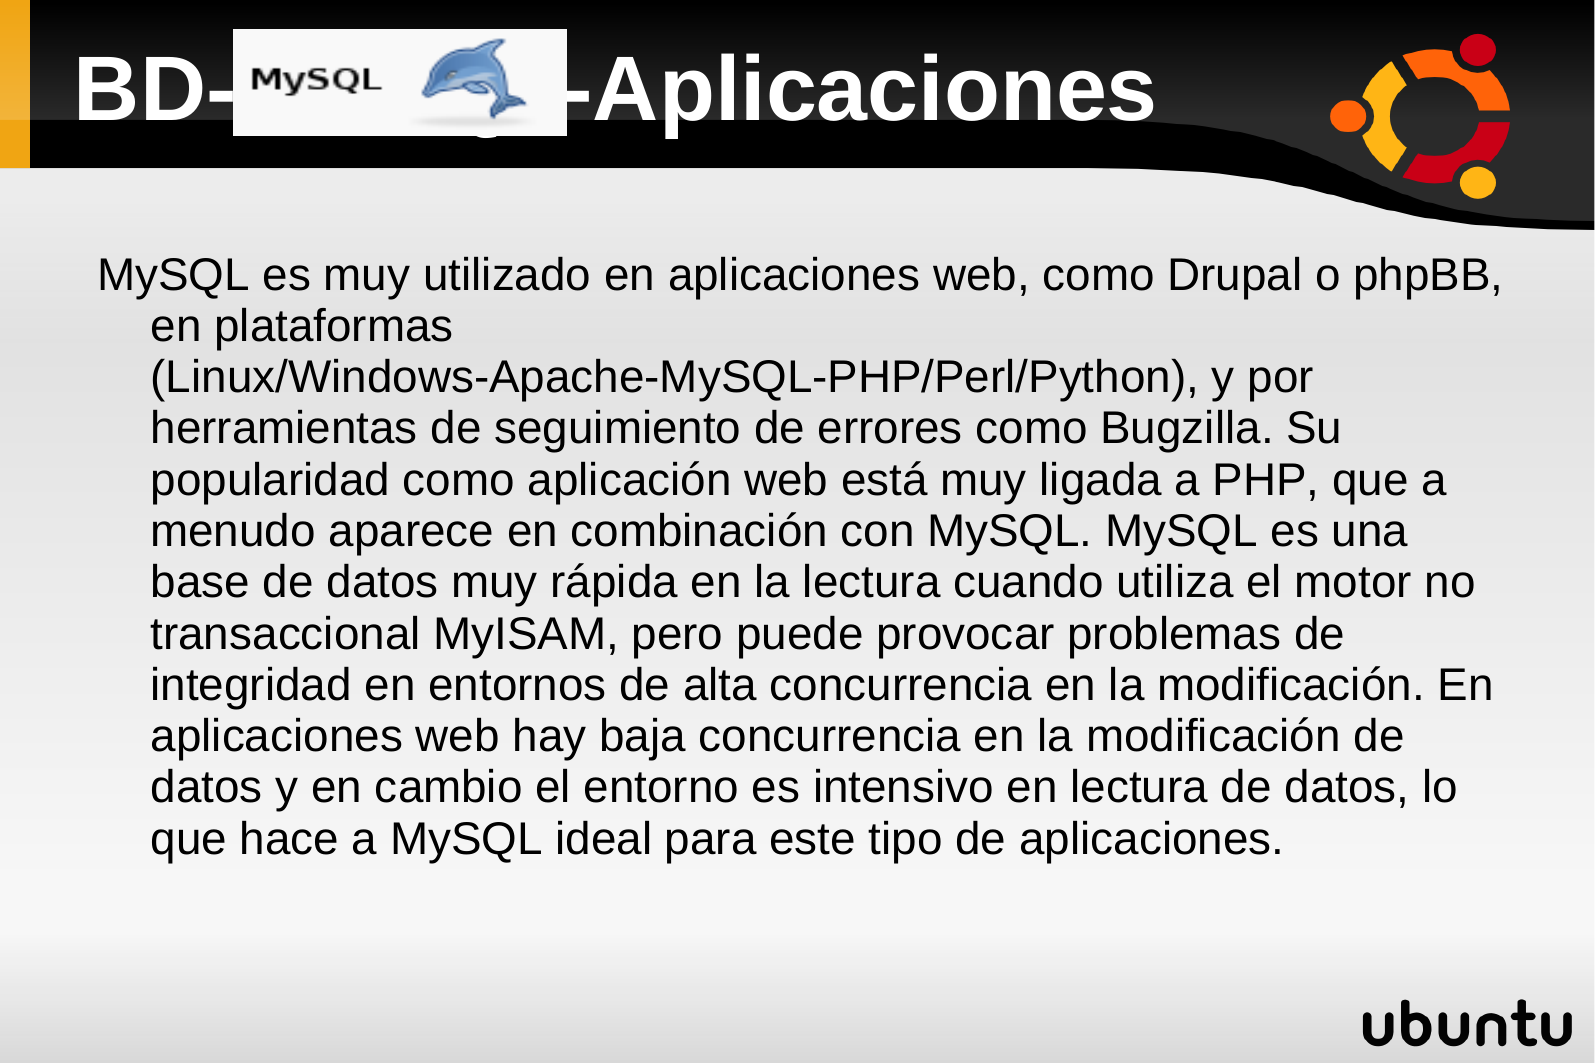

# BD-MYSQL-Aplicaciones
MySQL es muy utilizado en aplicaciones web, como Drupal o phpBB, en plataformas (Linux/Windows-Apache-MySQL-PHP/Perl/Python), y por herramientas de seguimiento de errores como Bugzilla. Su popularidad como aplicación web está muy ligada a PHP, que a menudo aparece en combinación con MySQL. MySQL es una base de datos muy rápida en la lectura cuando utiliza el motor no transaccional MyISAM, pero puede provocar problemas de integridad en entornos de alta concurrencia en la modificación. En aplicaciones web hay baja concurrencia en la modificación de datos y en cambio el entorno es intensivo en lectura de datos, lo que hace a MySQL ideal para este tipo de aplicaciones.